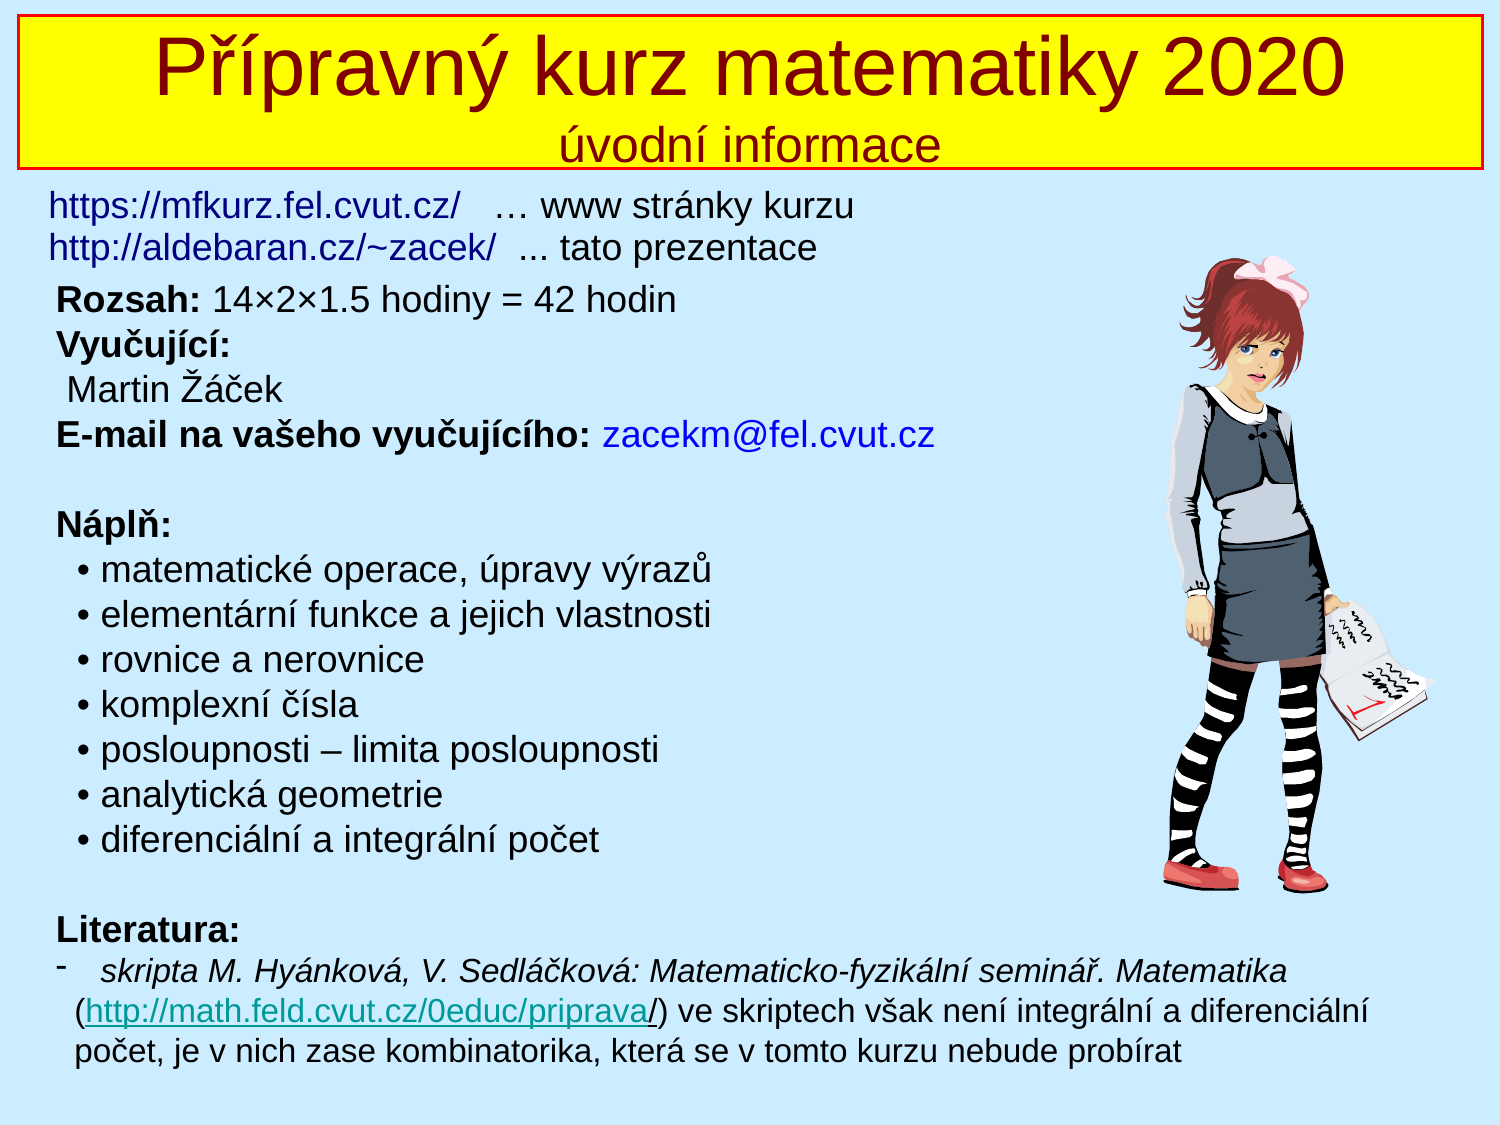

Přípravný kurz matematiky 2020
úvodní informace
# MF seminář 2010/2011 - úvod
https://mfkurz.fel.cvut.cz/ … www stránky kurzu
http://aldebaran.cz/~zacek/ ... tato prezentace
Rozsah: 14×2×1.5 hodiny = 42 hodin
Vyučující:
 Martin Žáček
E-mail na vašeho vyučujícího: zacekm@fel.cvut.cz
Náplň:
 • matematické operace, úpravy výrazů
 • elementární funkce a jejich vlastnosti
 • rovnice a nerovnice
 • komplexní čísla
 • posloupnosti – limita posloupnosti
 • analytická geometrie
 • diferenciální a integrální počet
Literatura:
 skripta M. Hyánková, V. Sedláčková: Matematicko-fyzikální seminář. Matematika
 (http://math.feld.cvut.cz/0educ/priprava/) ve skriptech však není integrální a diferenciální
 počet, je v nich zase kombinatorika, která se v tomto kurzu nebude probírat